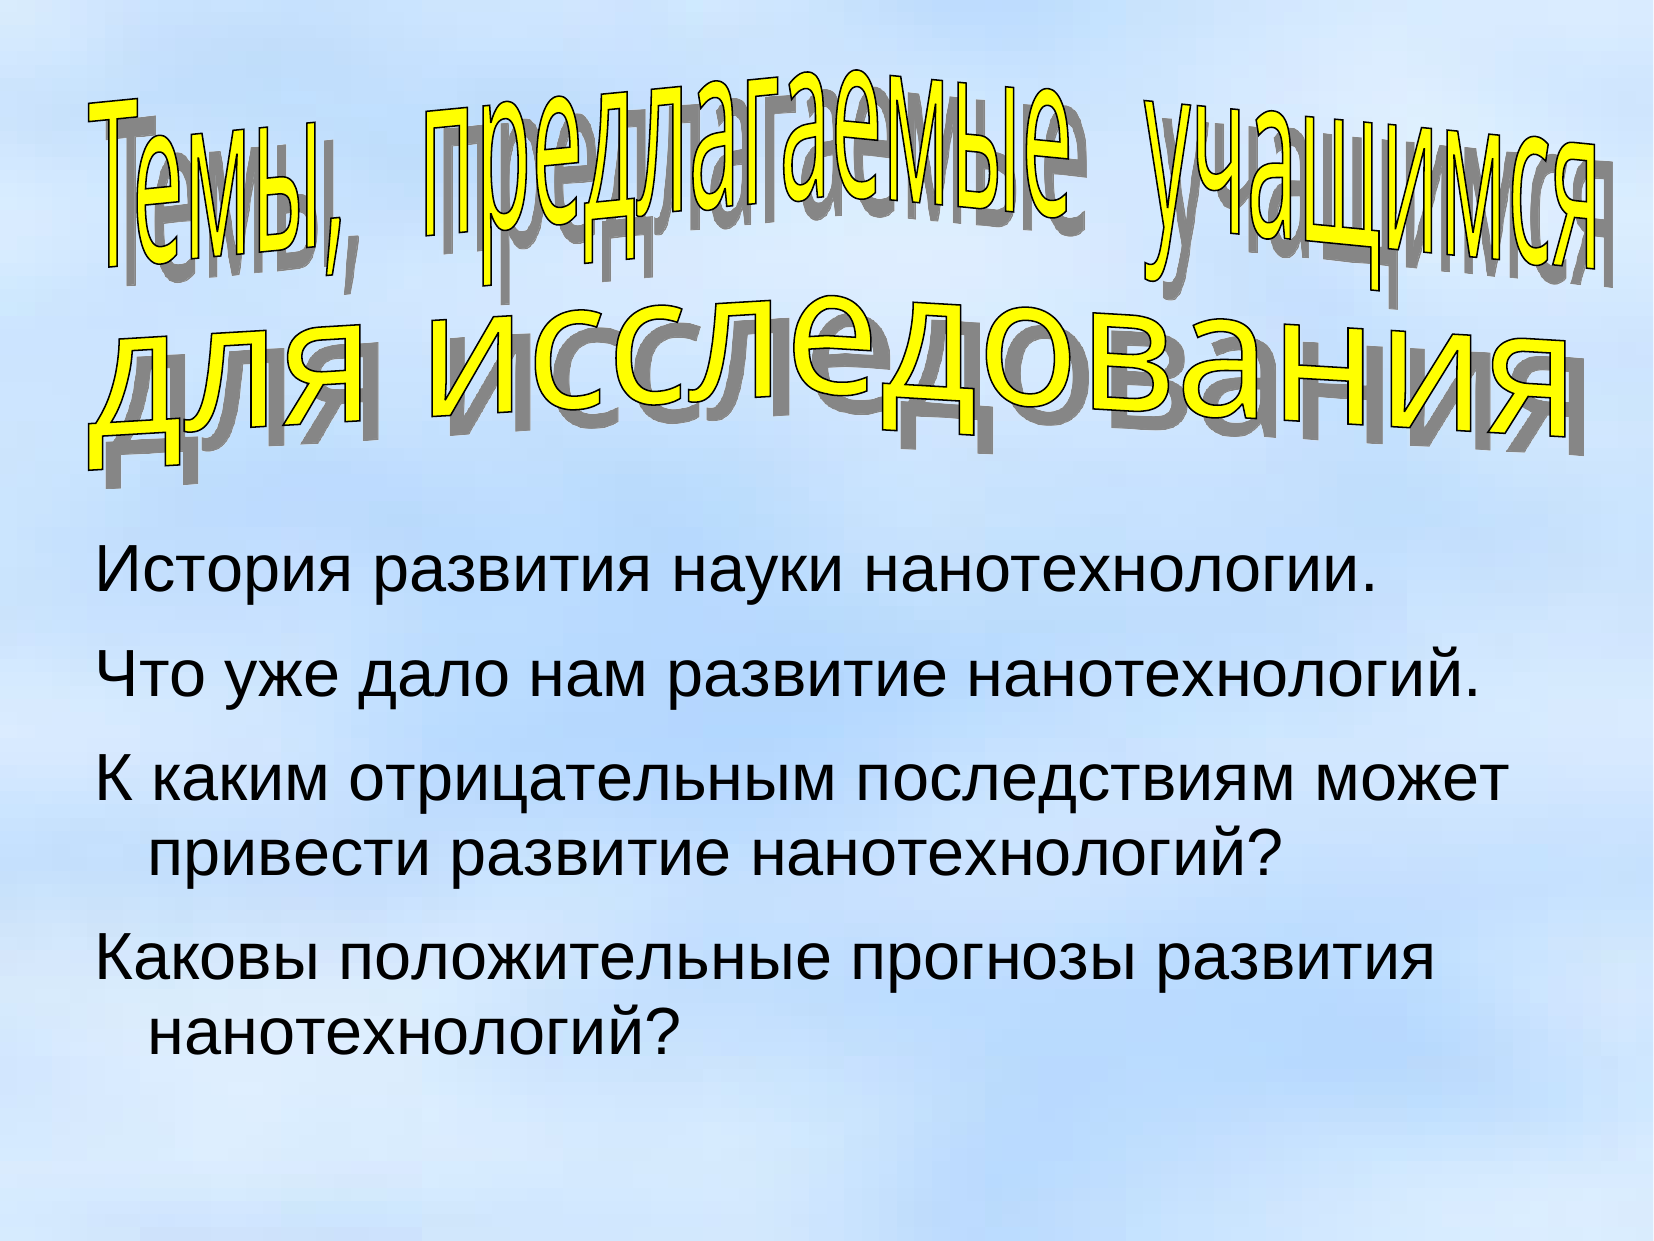

Темы, предлагаемые учащимся
#
для исследования
История развития науки нанотехнологии.
Что уже дало нам развитие нанотехнологий.
К каким отрицательным последствиям может привести развитие нанотехнологий?
Каковы положительные прогнозы развития нанотехнологий?